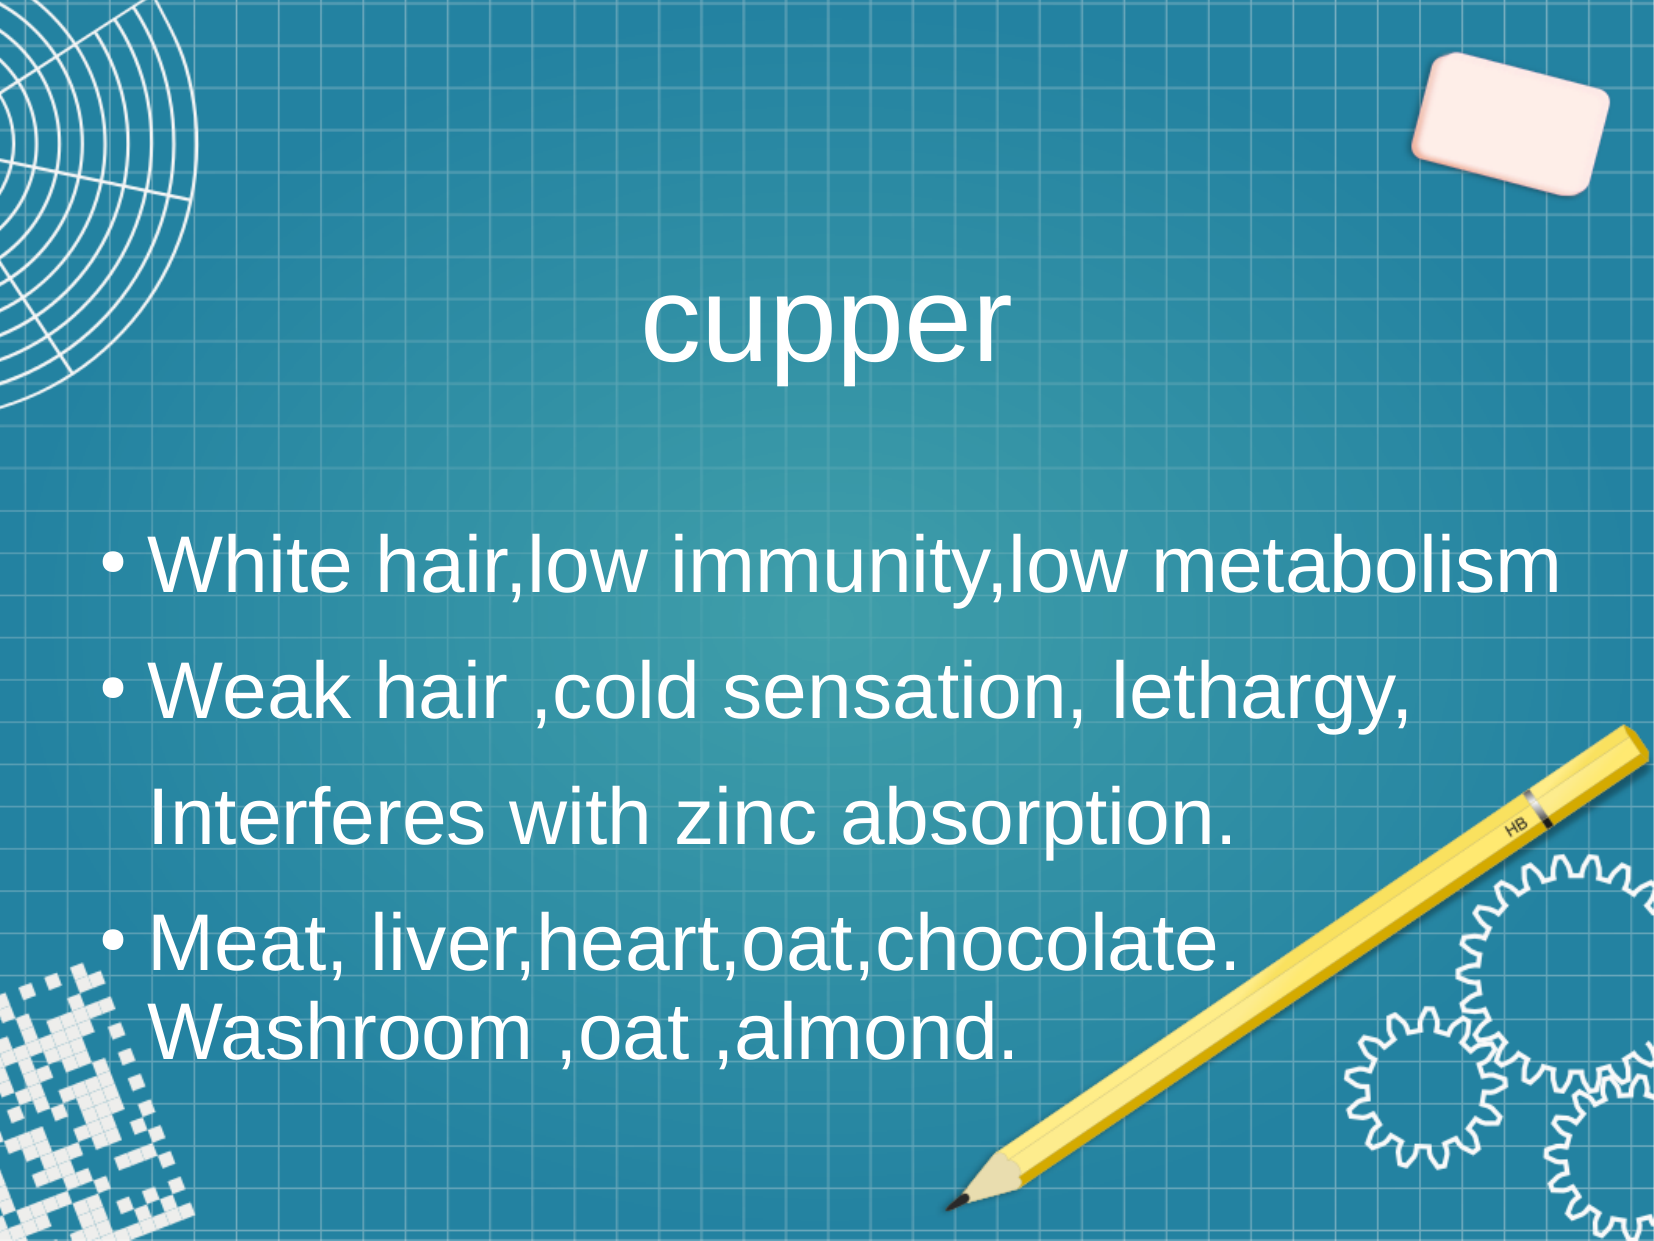

# cupper
White hair,low immunity,low metabolism
Weak hair ,cold sensation, lethargy,
Interferes with zinc absorption.
Meat, liver,heart,oat,chocolate. Washroom ,oat ,almond.